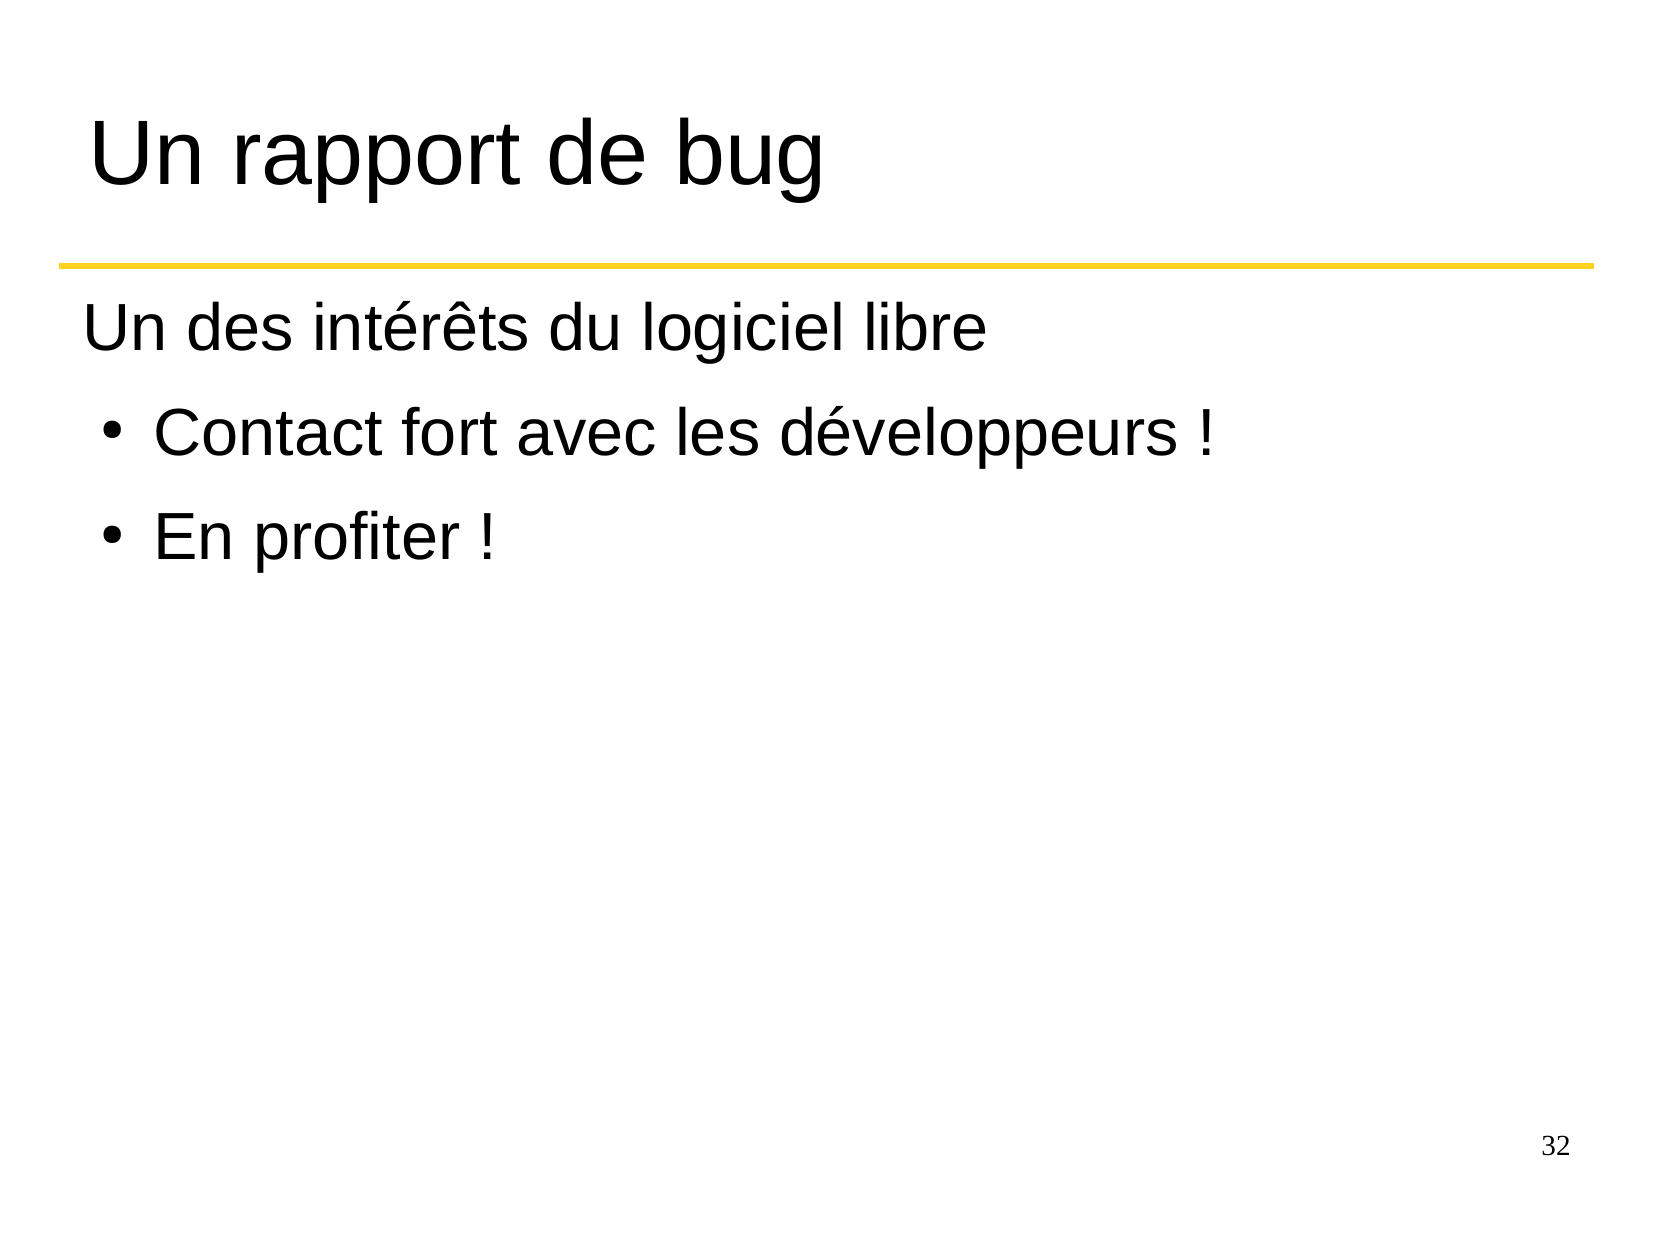

# Un rapport de bug
Un des intérêts du logiciel libre
Contact fort avec les développeurs !
En profiter !
32